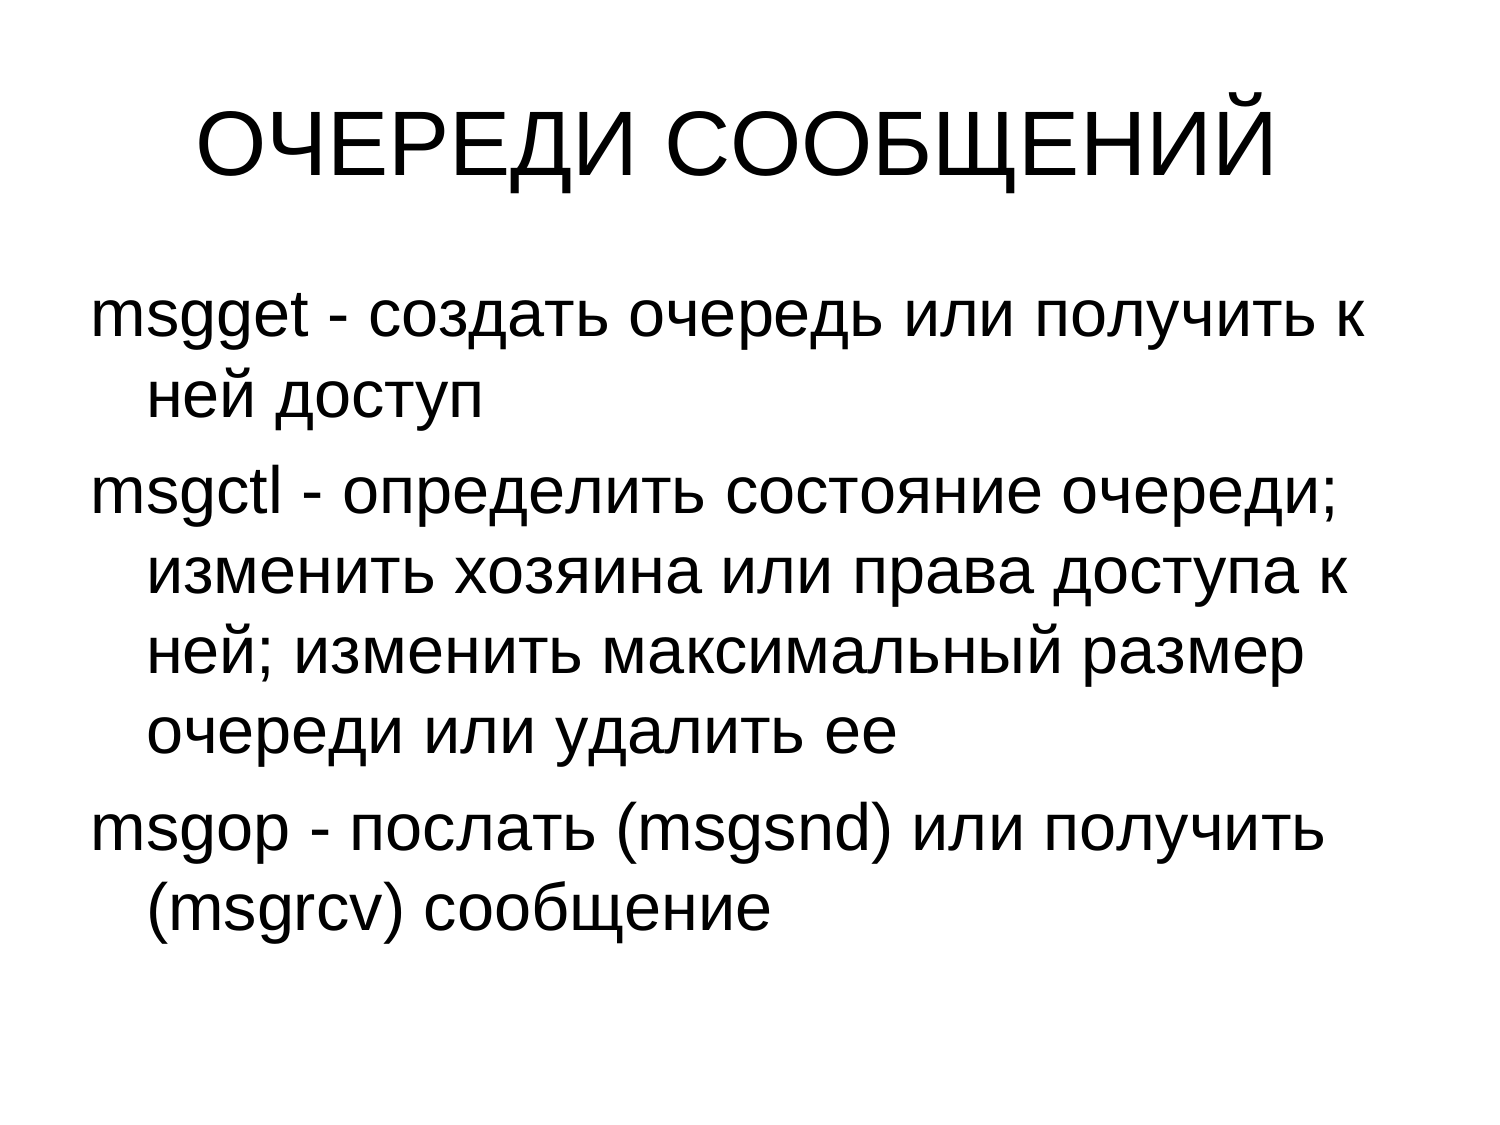

# ОЧЕРЕДИ СООБЩЕНИЙ
msgget - создать очередь или получить к ней доступ
msgctl - определить состояние очереди; изменить хозяина или права доступа к ней; изменить максимальный размер очереди или удалить ее
msgop - послать (msgsnd) или получить (msgrcv) сообщение